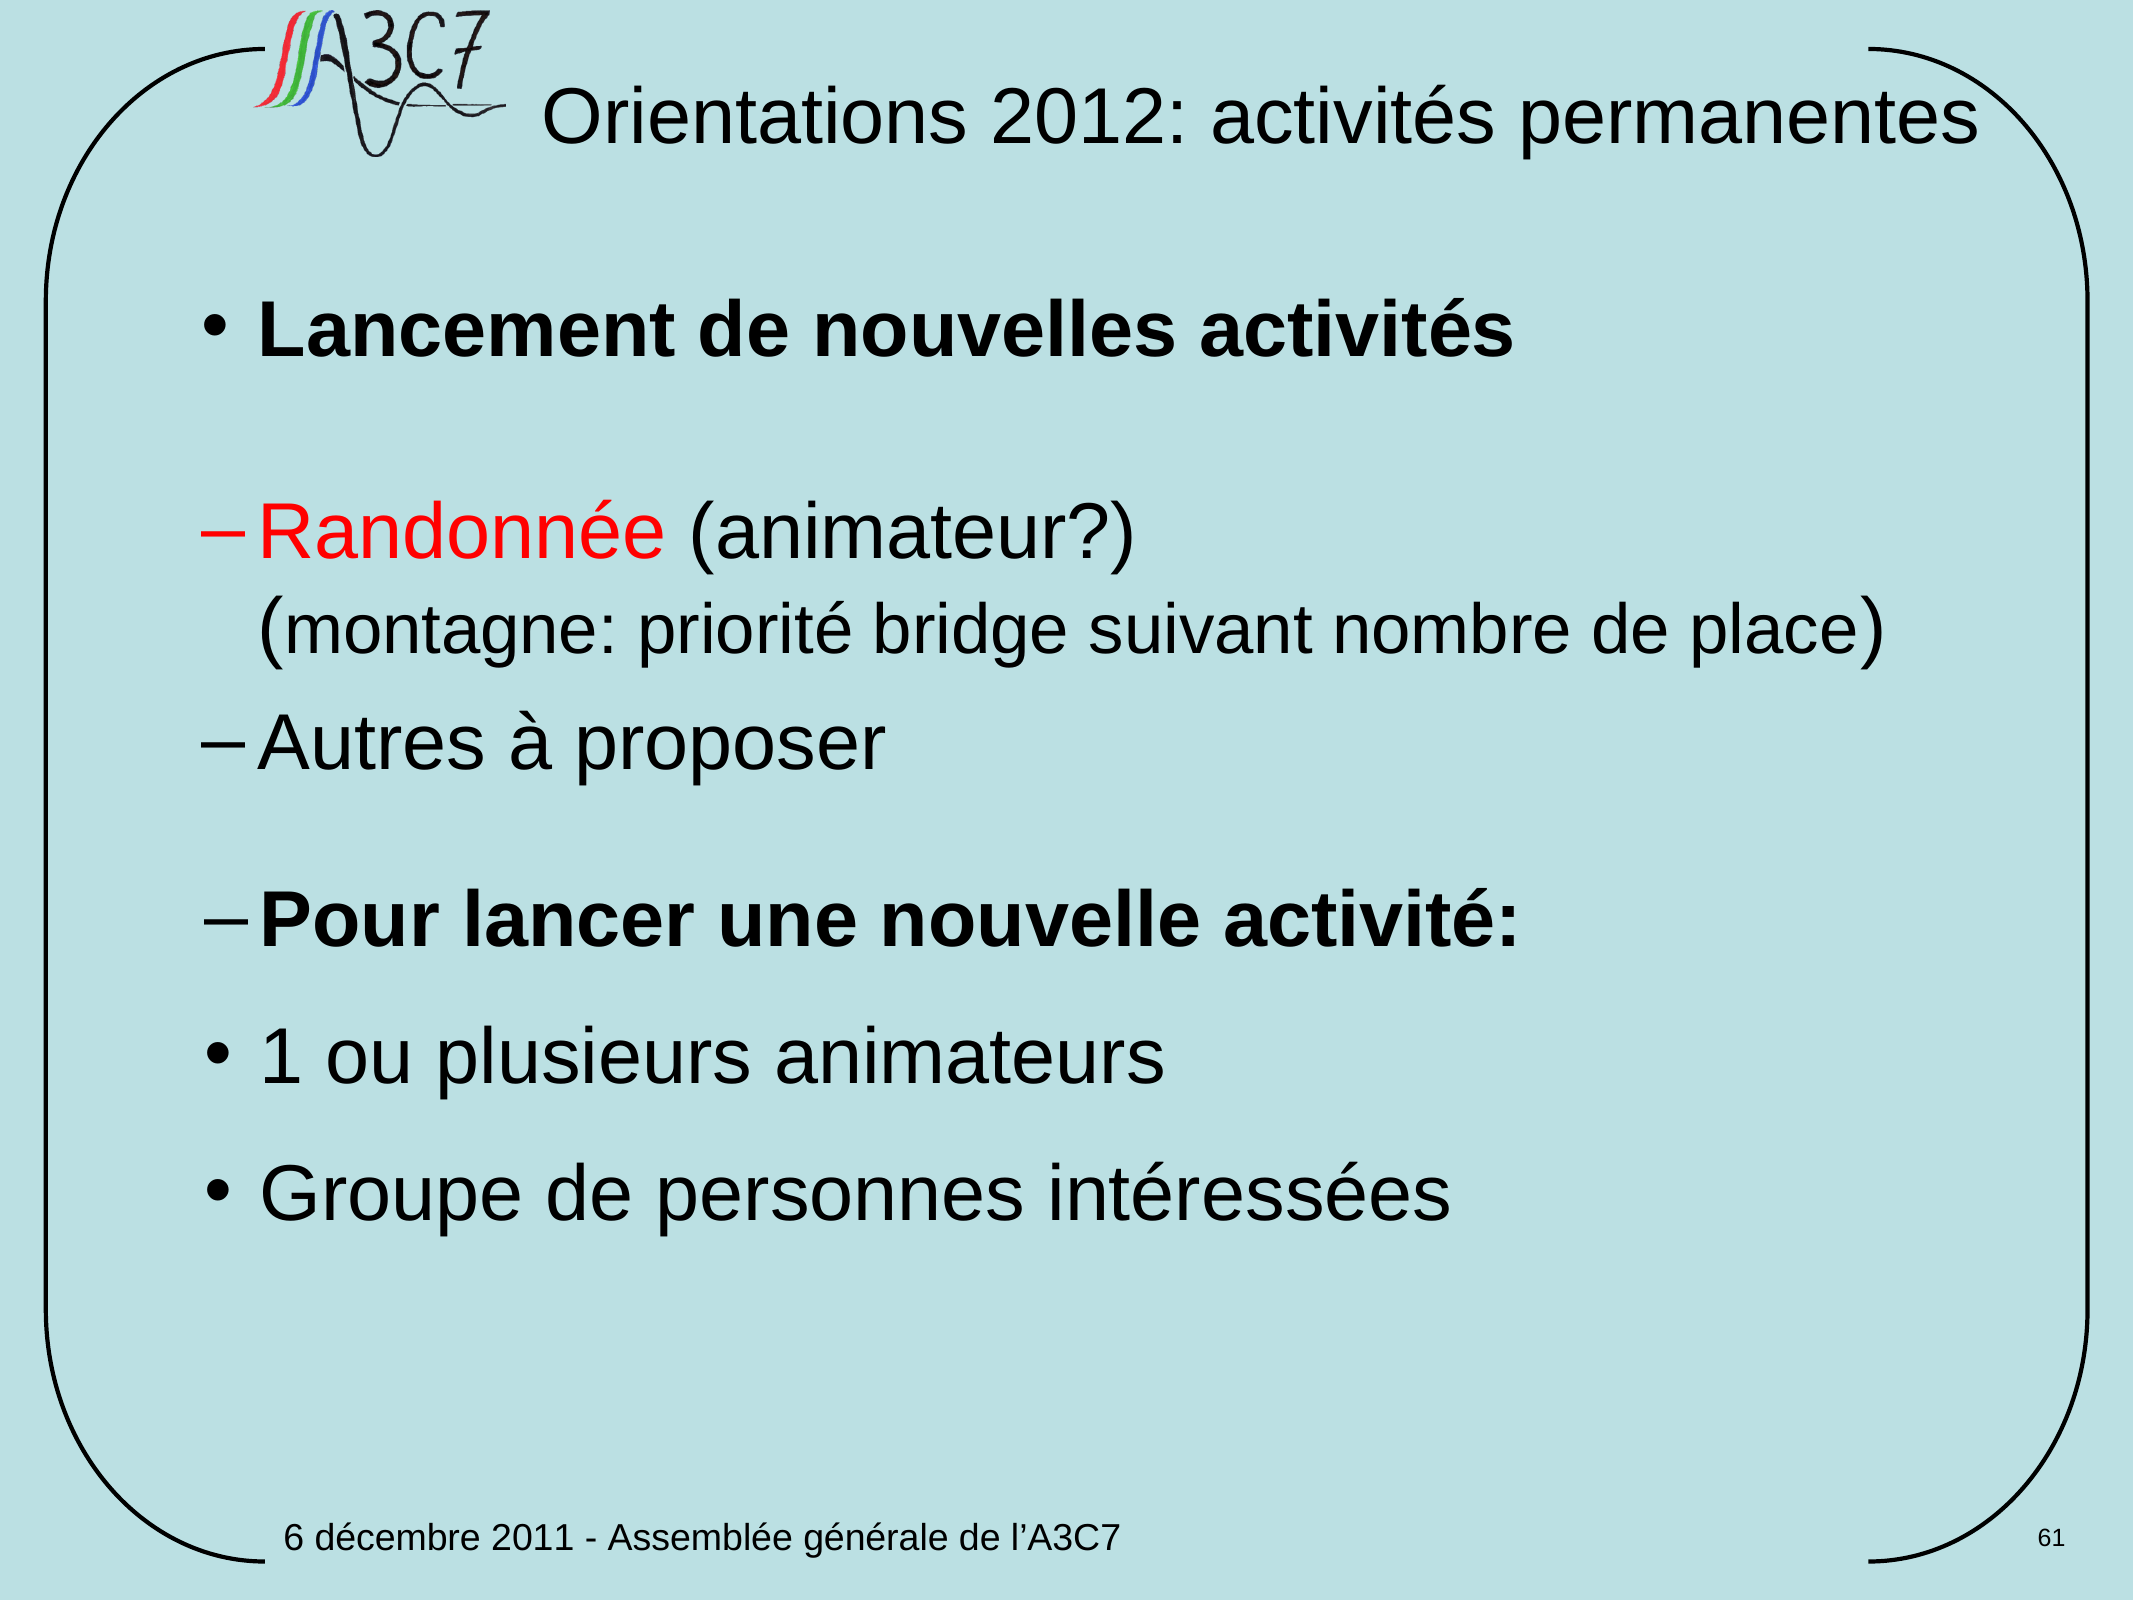

Orientations 2012: activités permanentes
Lancement de nouvelles activités
Randonnée (animateur?)
(montagne: priorité bridge suivant nombre de place)
Autres à proposer
Pour lancer une nouvelle activité:
1 ou plusieurs animateurs
Groupe de personnes intéressées
6 décembre 2011 - Assemblée générale de l’A3C7
61